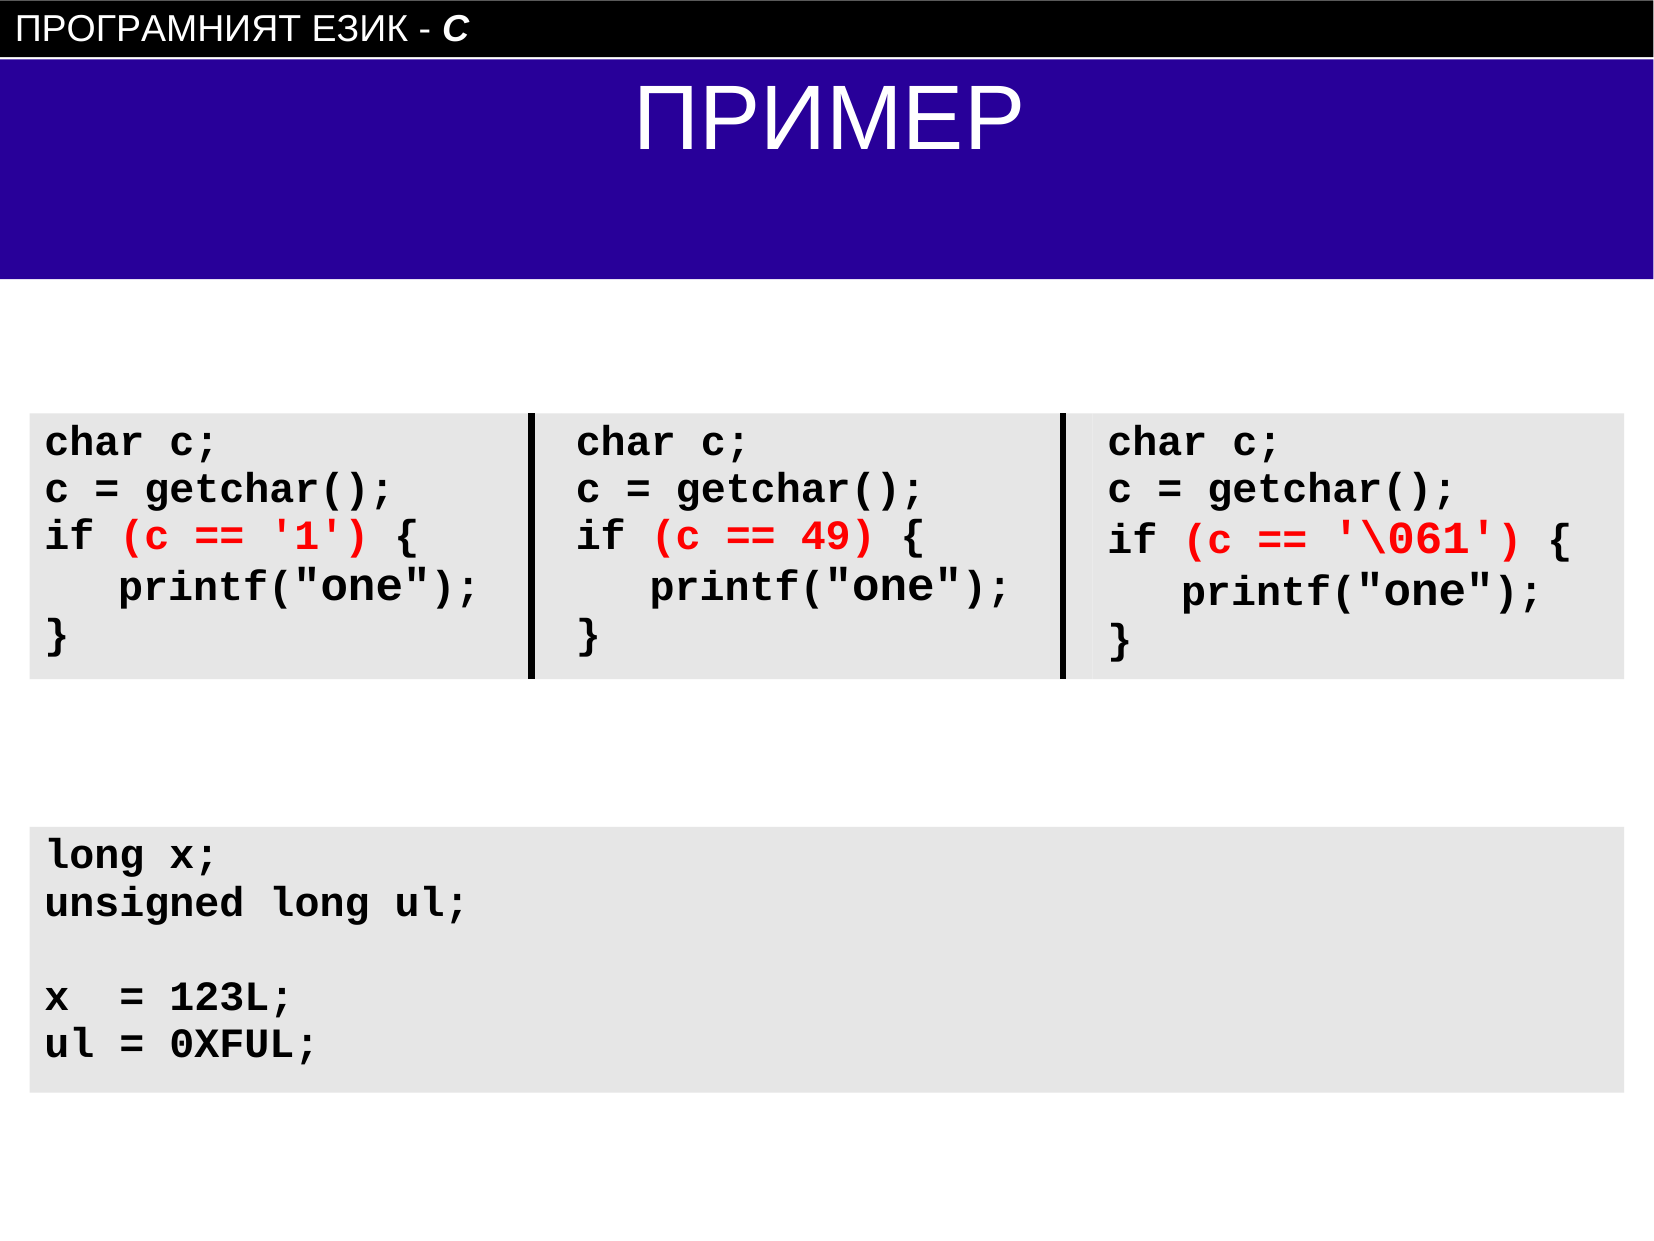

ПРОГРАМНИЯT ЕЗИК - С
	 						 ПРИМЕР
char c;
c = getchar();
if (c == '1') {
	printf("one");
}
char c;
c = getchar();
if (c == 49) {
	printf("one");
}
char c;
c = getchar();
if (c == '\061') {
	printf("one");
}
long x;
unsigned long ul;
x = 123L;
ul = 0XFUL;